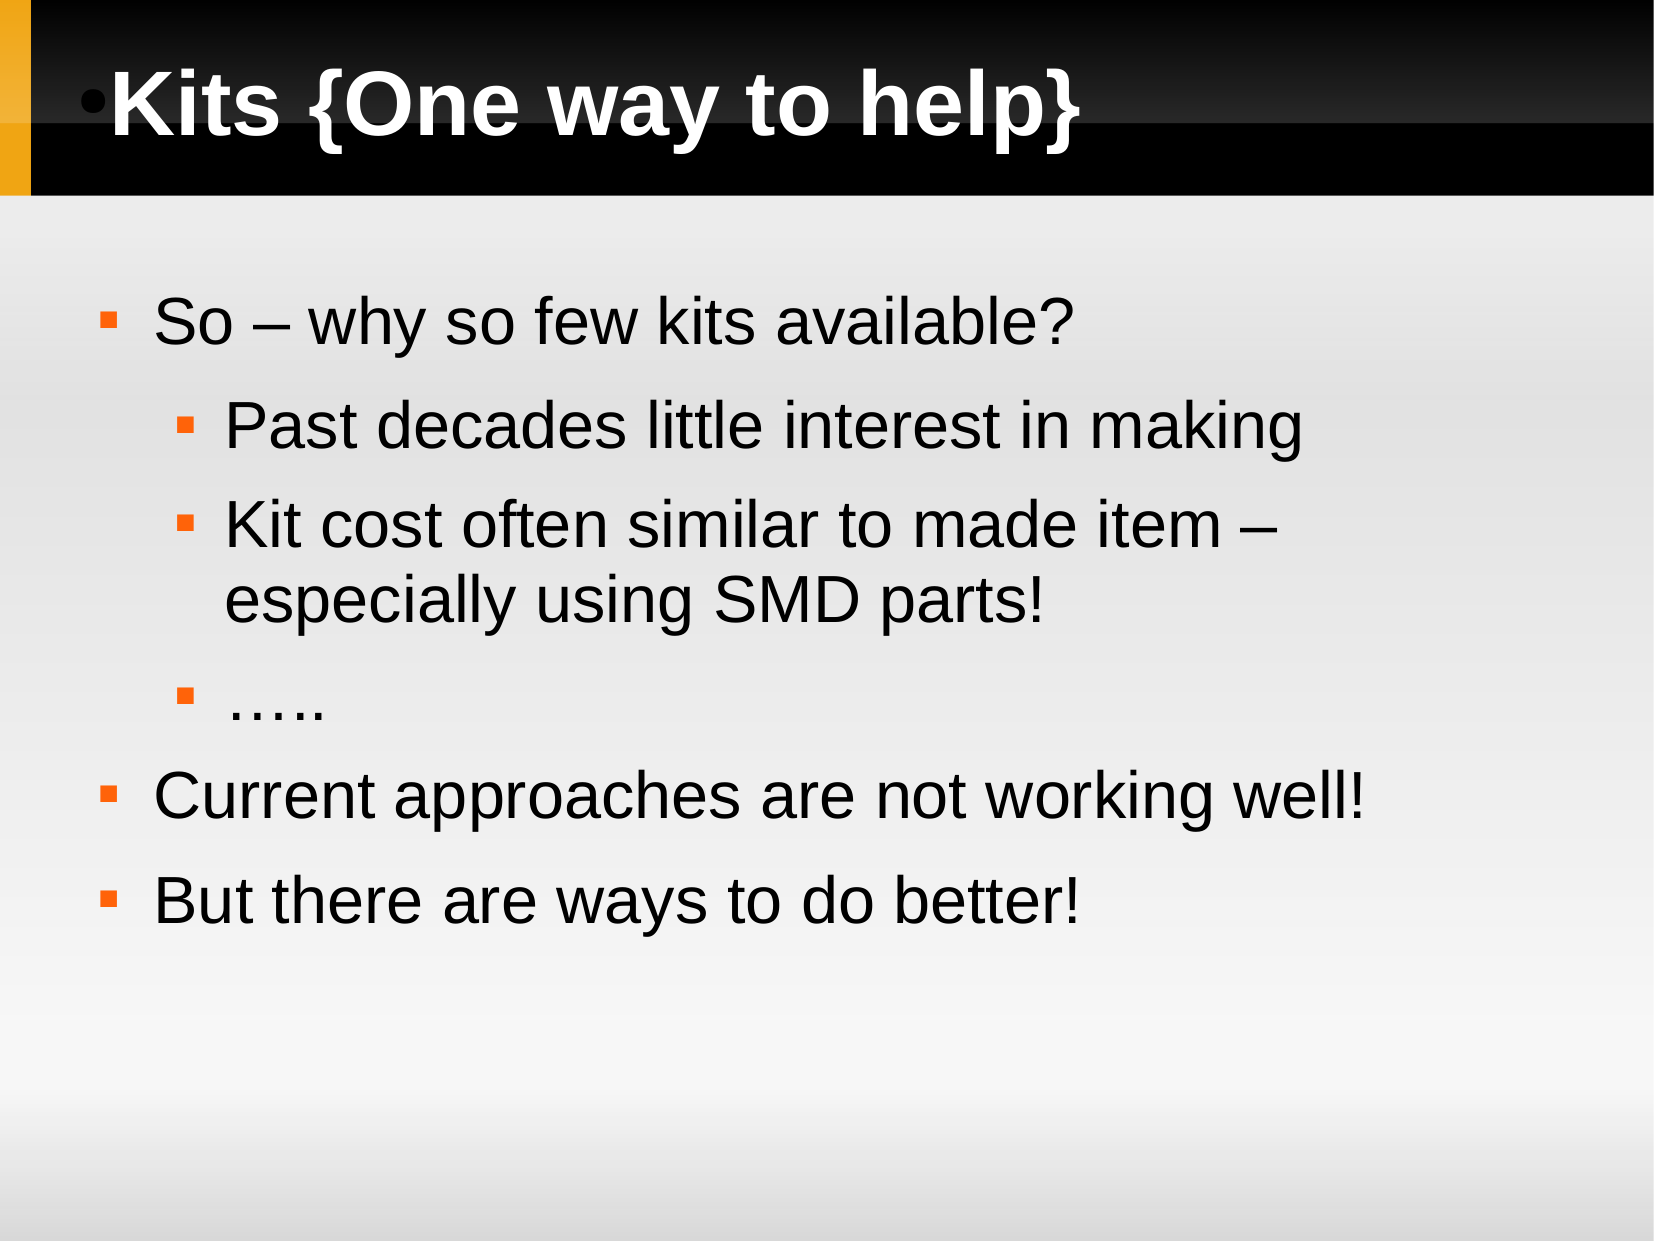

# Kits {One way to help}
So – why so few kits available?
Past decades little interest in making
Kit cost often similar to made item – especially using SMD parts!
…..
Current approaches are not working well!
But there are ways to do better!